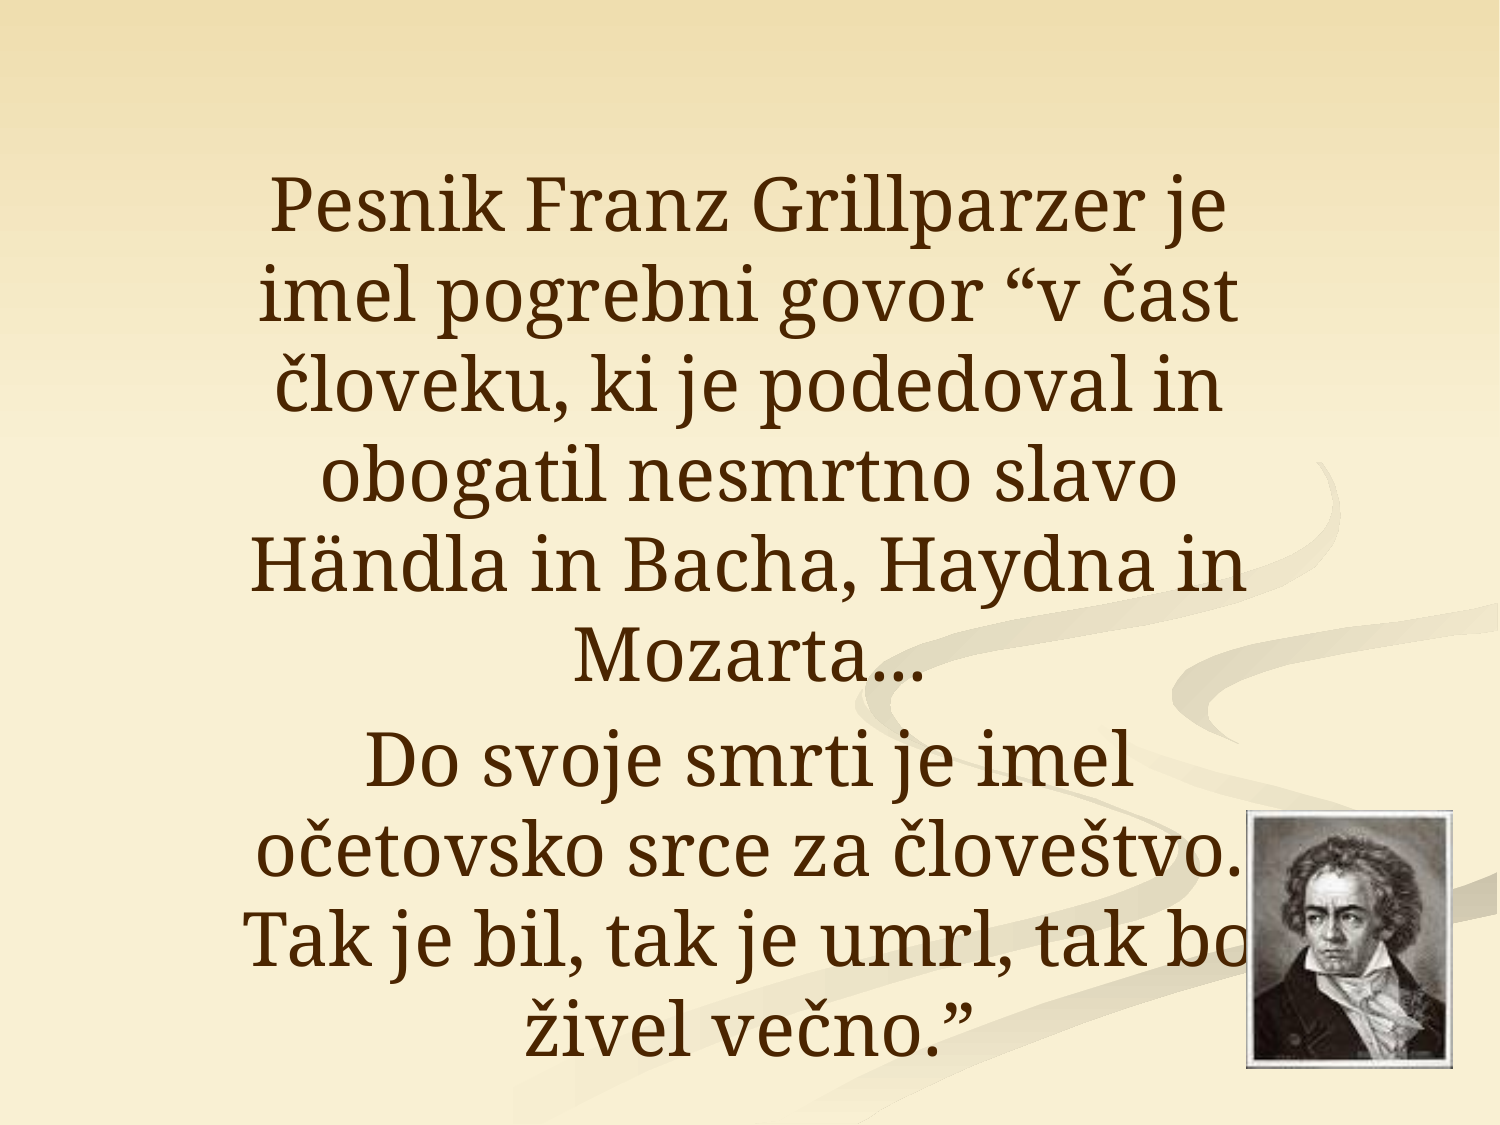

# Pesnik Franz Grillparzer je imel pogrebni govor “v čast človeku, ki je podedoval in obogatil nesmrtno slavo Händla in Bacha, Haydna in Mozarta...
Do svoje smrti je imel očetovsko srce za človeštvo. Tak je bil, tak je umrl, tak bo živel večno.”